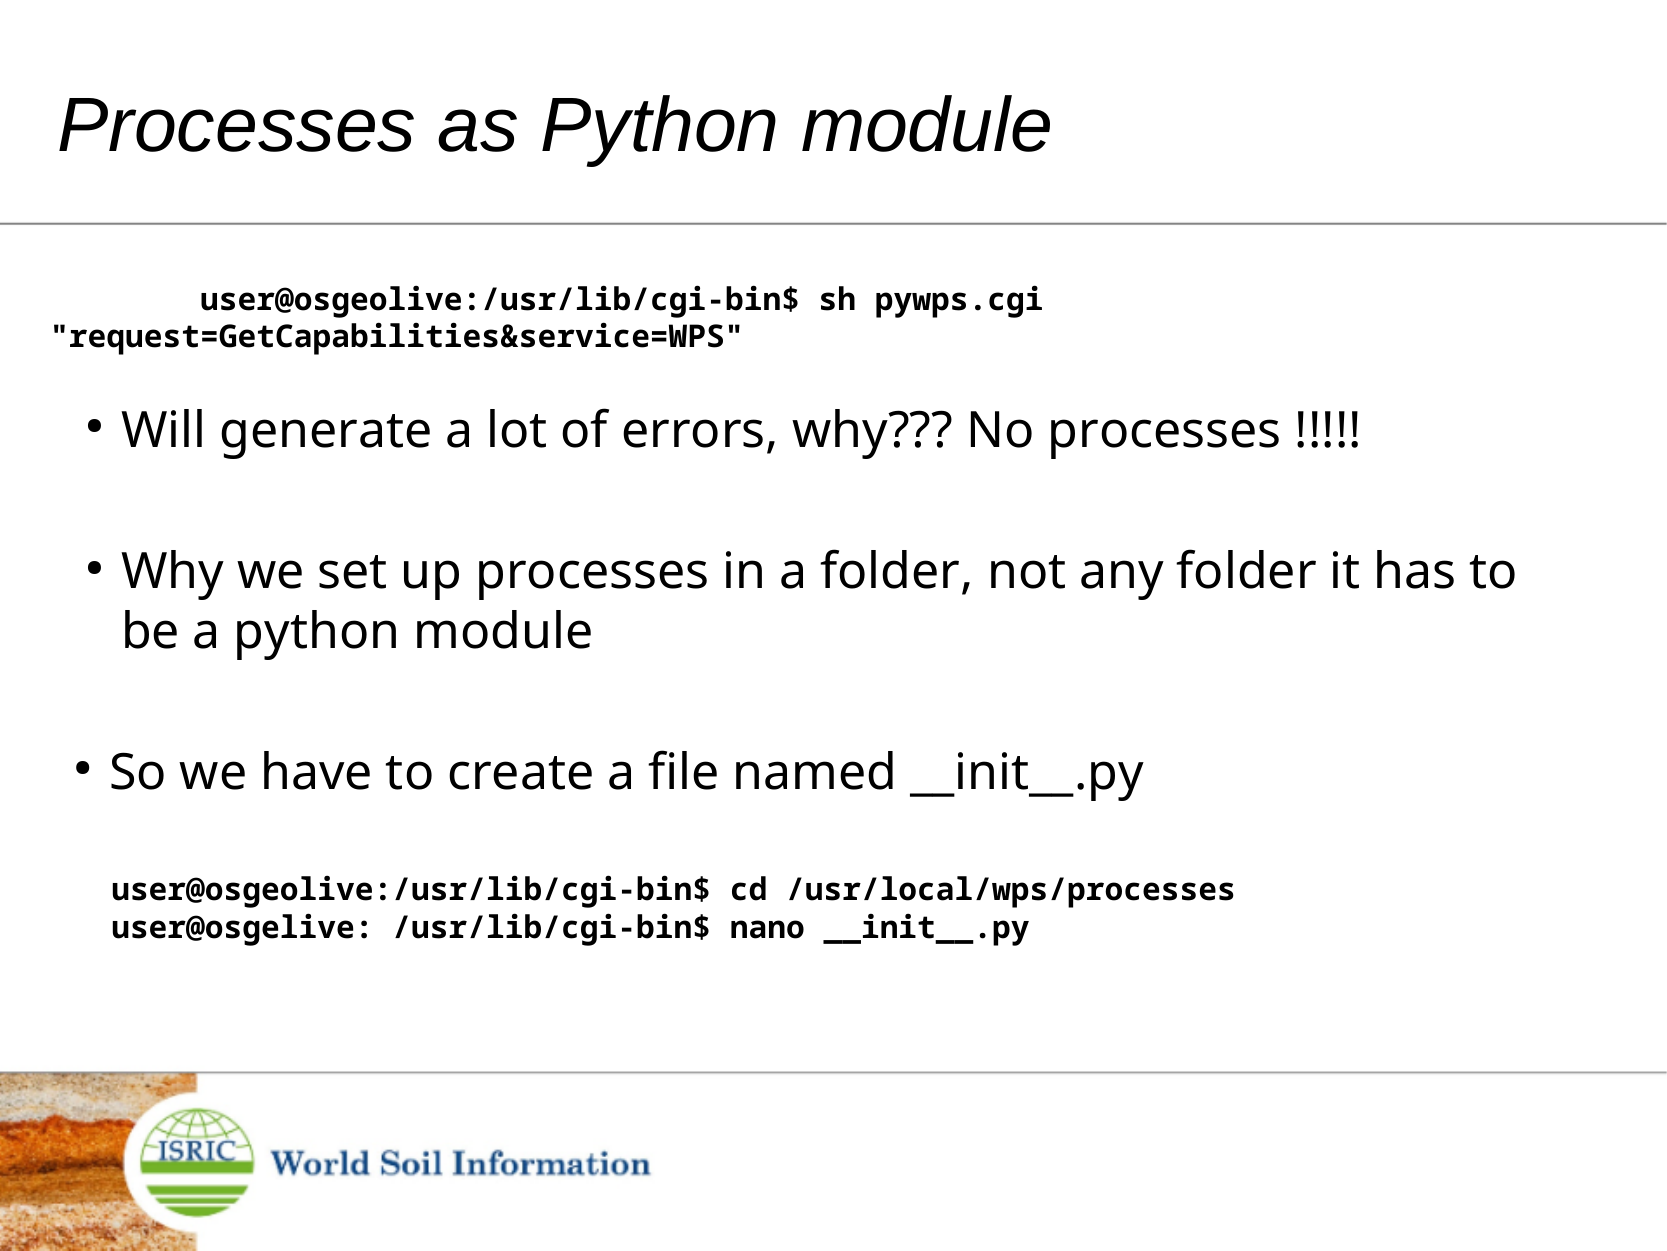

Processes as Python module
		user@osgeolive:/usr/lib/cgi-bin$ sh pywps.cgi "request=GetCapabilities&service=WPS"
Will generate a lot of errors, why??? No processes !!!!!
Why we set up processes in a folder, not any folder it has to be a python module
So we have to create a file named __init__.py
 user@osgeolive:/usr/lib/cgi-bin$ cd /usr/local/wps/processes
 user@osgelive: /usr/lib/cgi-bin$ nano __init__.py
#